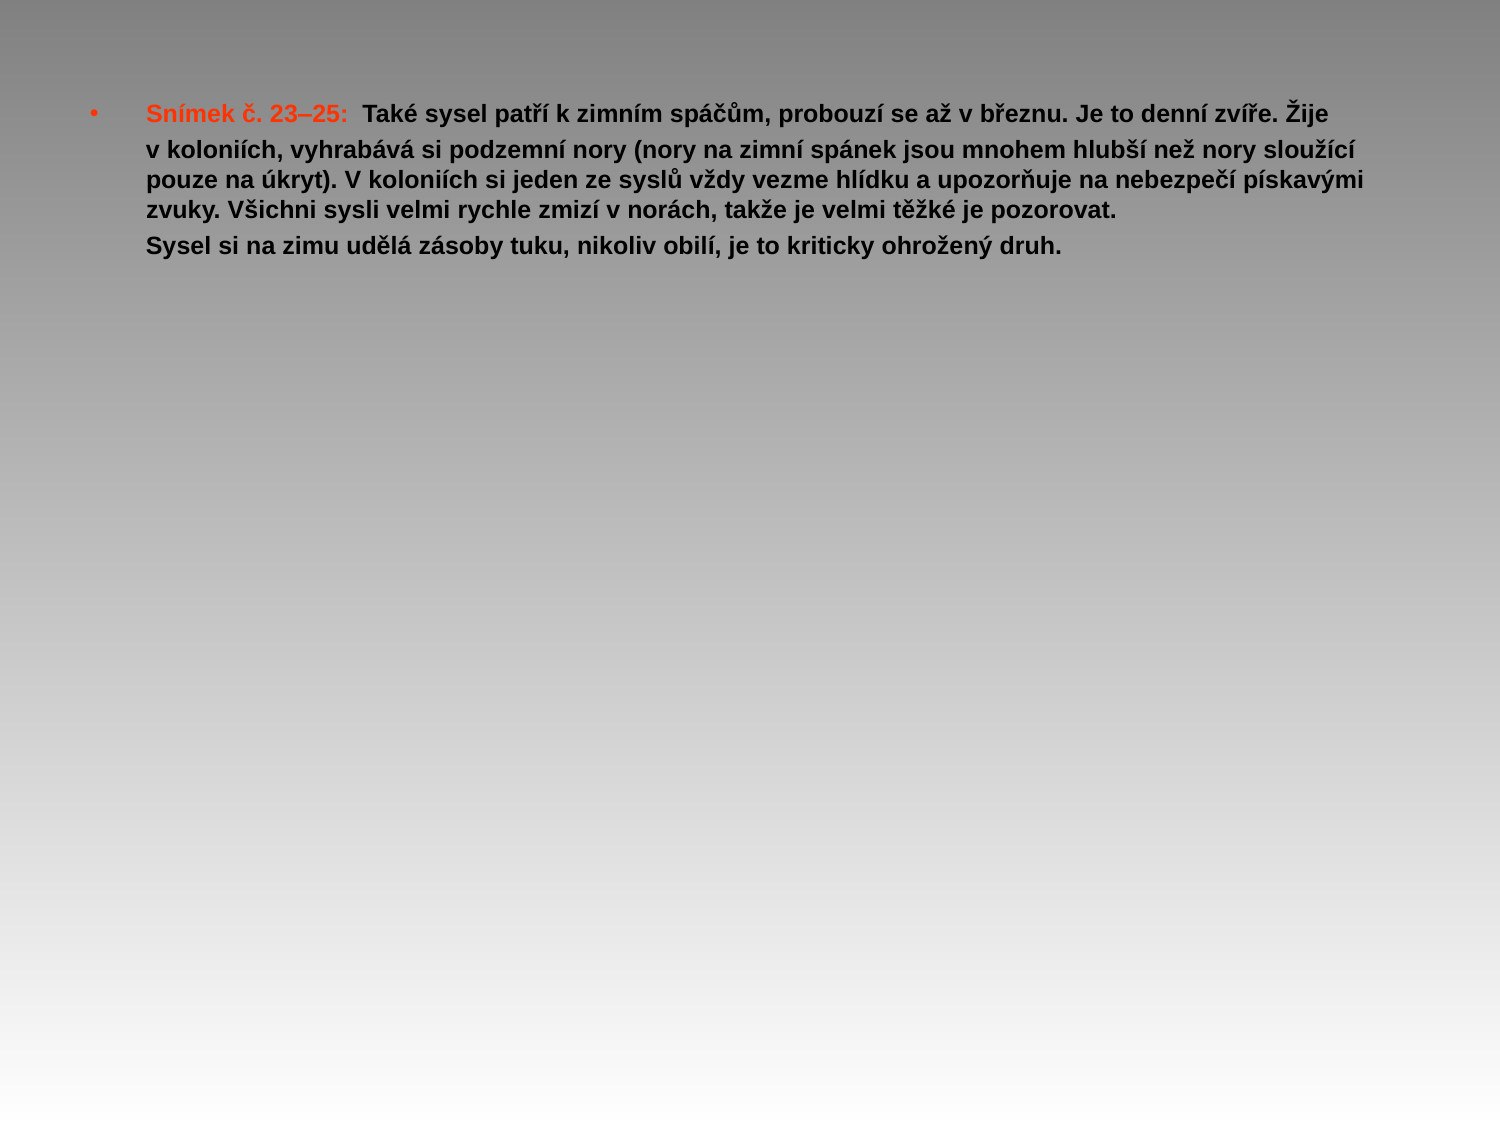

#
Snímek č. 23‒25: Také sysel patří k zimním spáčům, probouzí se až v březnu. Je to denní zvíře. Žije
 v koloniích, vyhrabává si podzemní nory (nory na zimní spánek jsou mnohem hlubší než nory sloužící pouze na úkryt). V koloniích si jeden ze syslů vždy vezme hlídku a upozorňuje na nebezpečí pískavými zvuky. Všichni sysli velmi rychle zmizí v norách, takže je velmi těžké je pozorovat.
 Sysel si na zimu udělá zásoby tuku, nikoliv obilí, je to kriticky ohrožený druh.